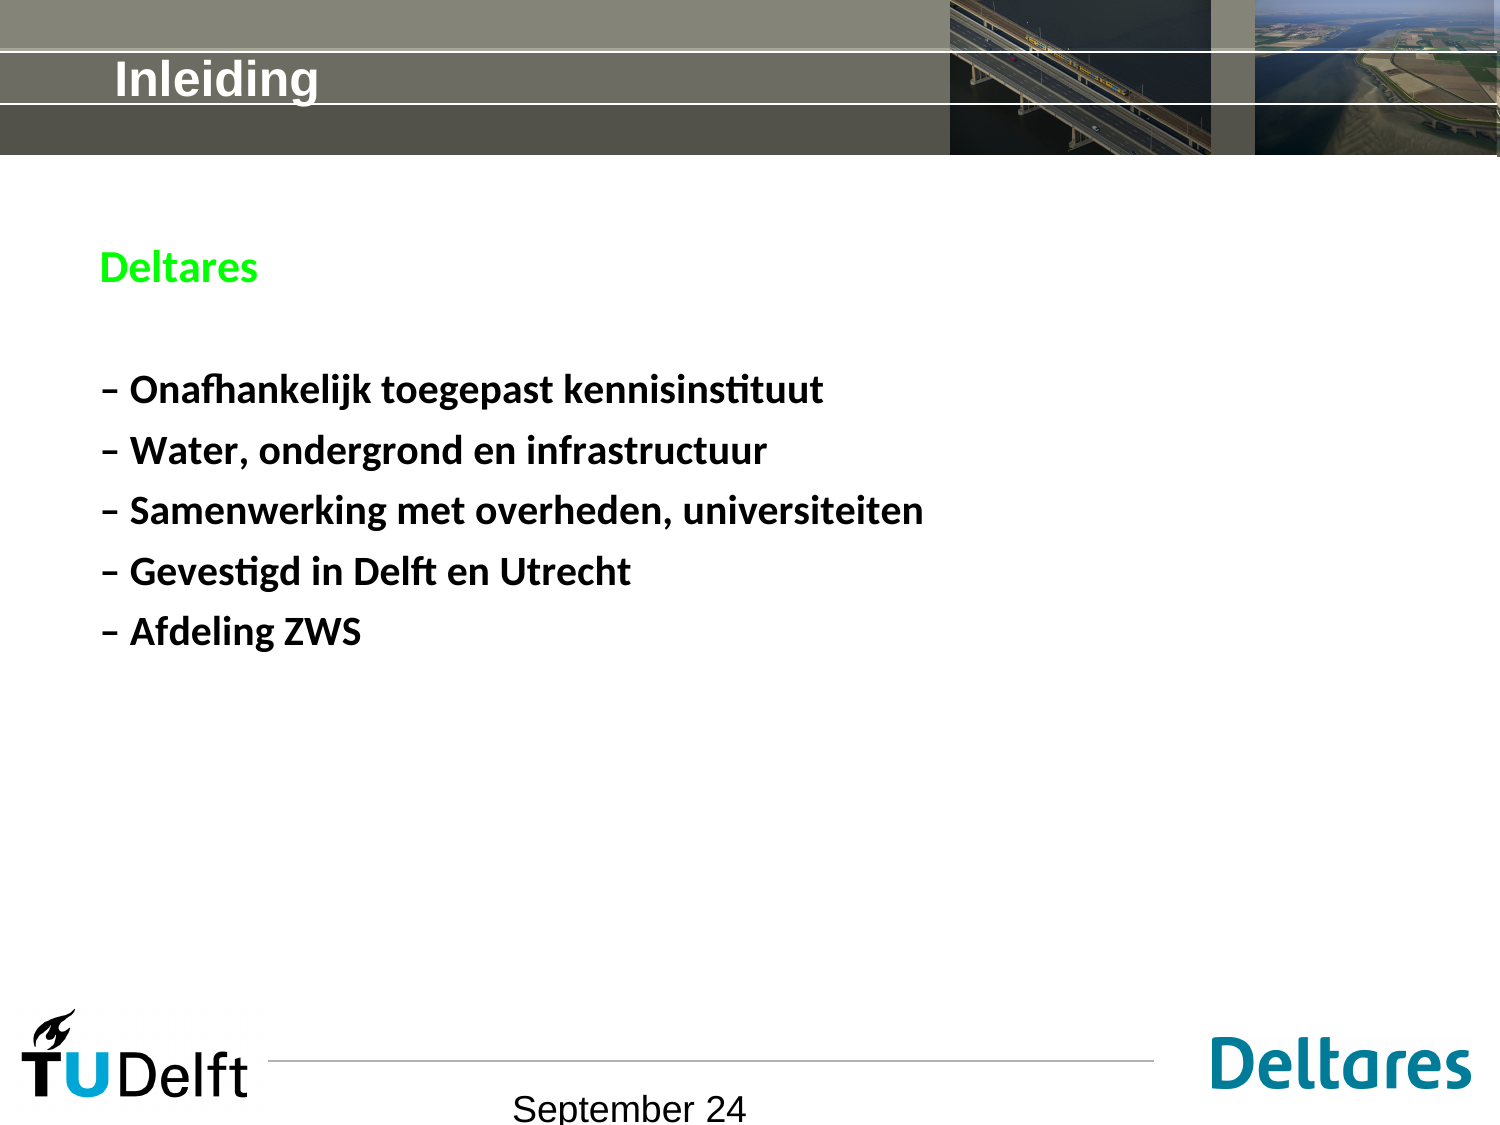

# Inleiding
Deltares
– Onafhankelijk toegepast kennisinstituut
– Water, ondergrond en infrastructuur
– Samenwerking met overheden, universiteiten
– Gevestigd in Delft en Utrecht
– Afdeling ZWS